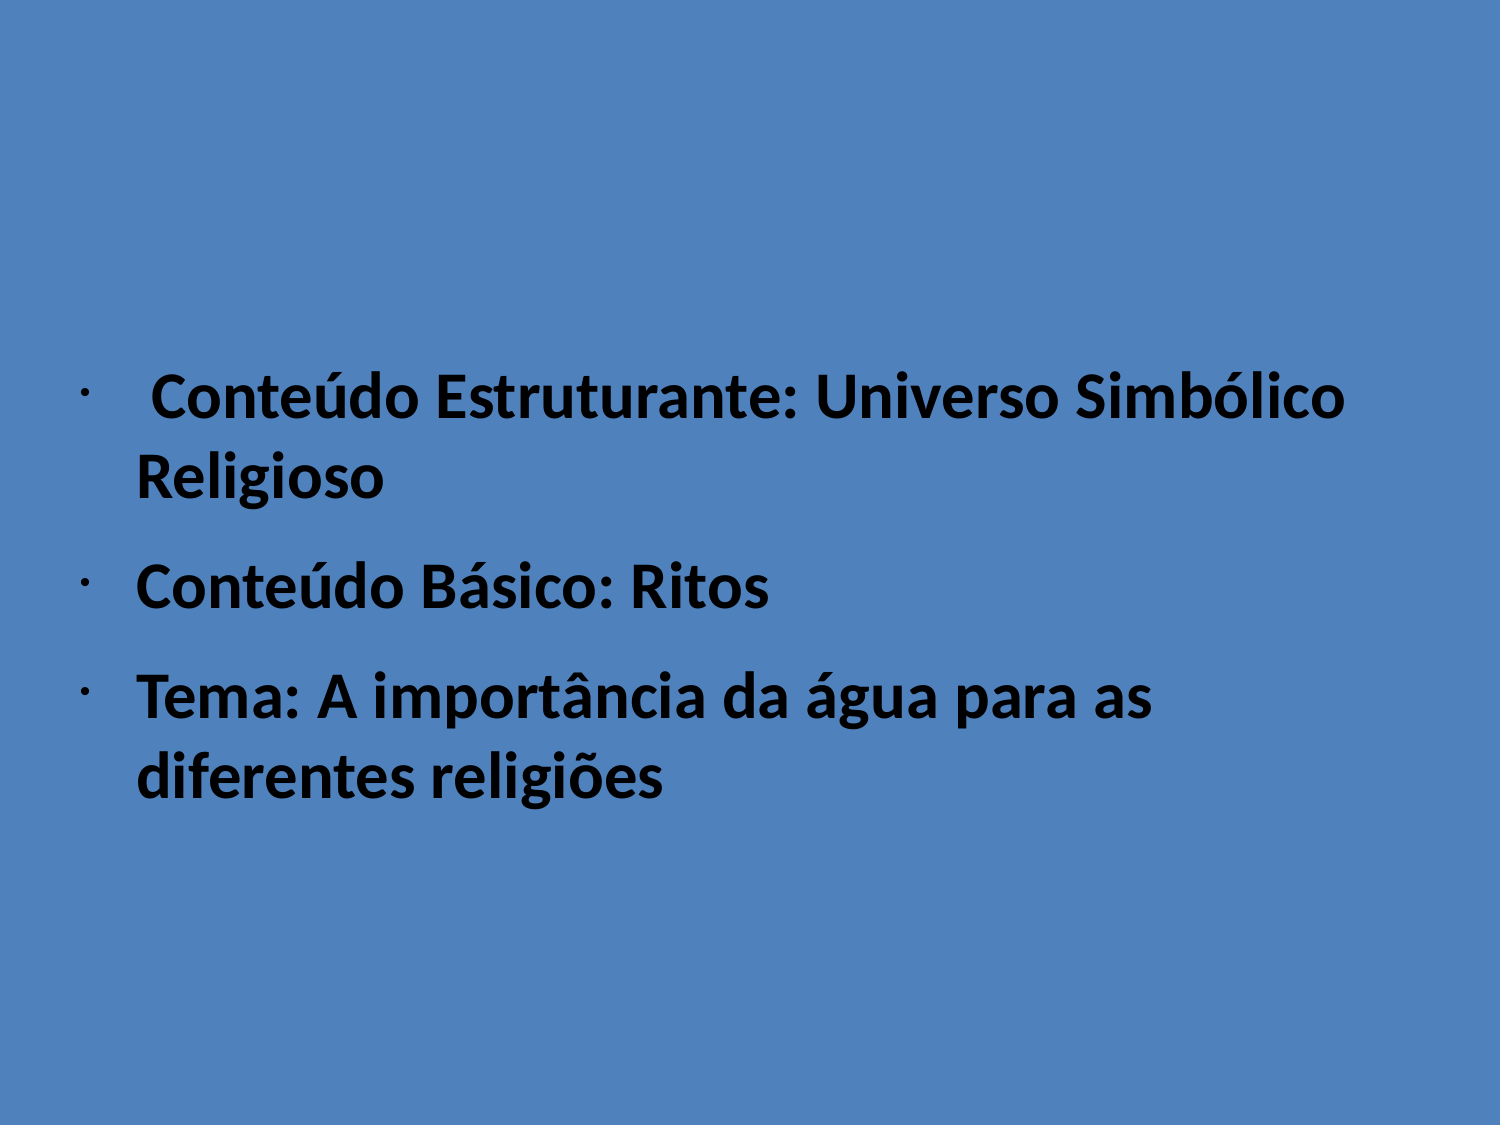

# Conteúdo Estruturante: Universo Simbólico Religioso
Conteúdo Básico: Ritos
Tema: A importância da água para as diferentes religiões